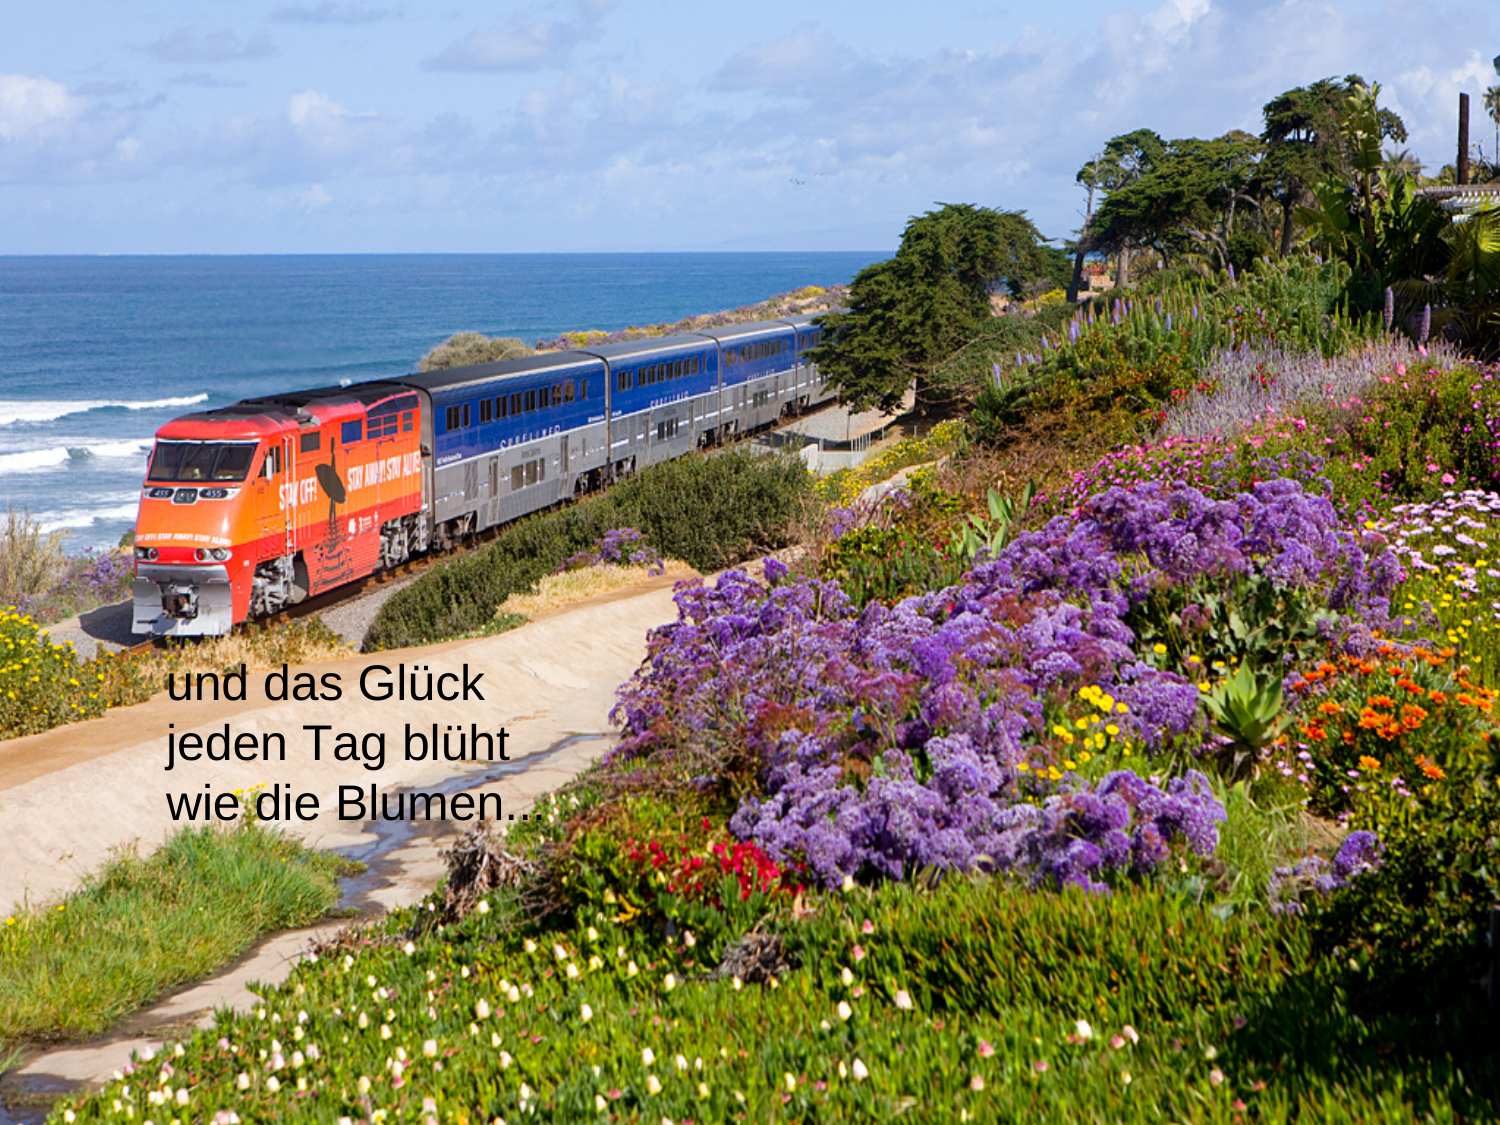

#
und das Glück jeden Tag blüht wie die Blumen...